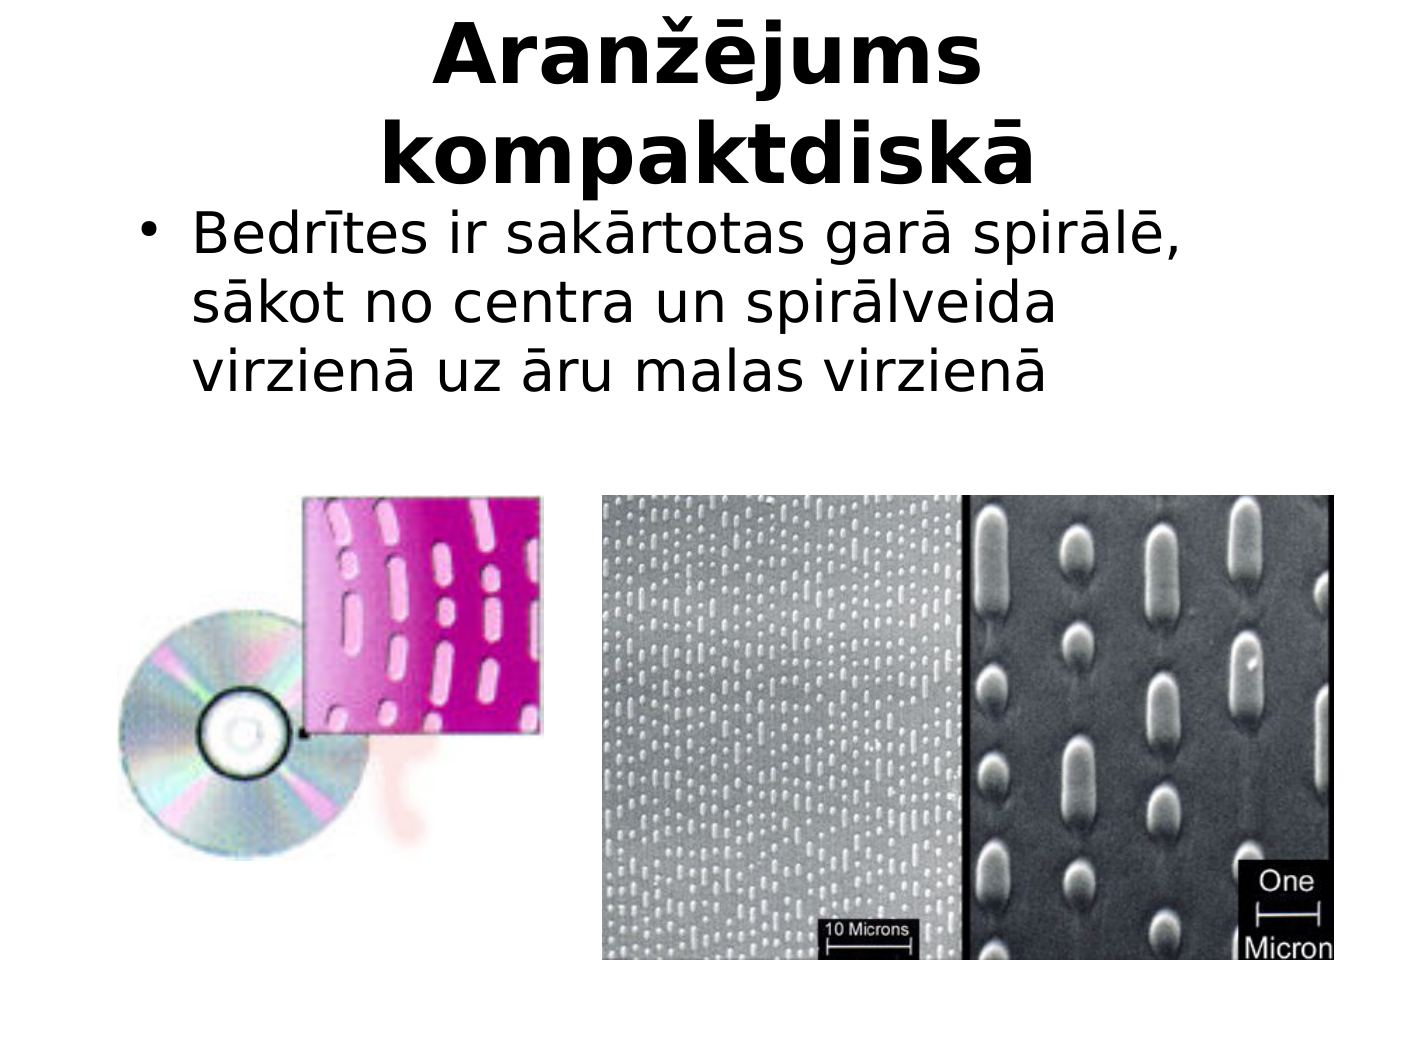

# Aranžējums kompaktdiskā
Bedrītes ir sakārtotas garā spirālē, sākot no centra un spirālveida virzienā uz āru malas virzienā